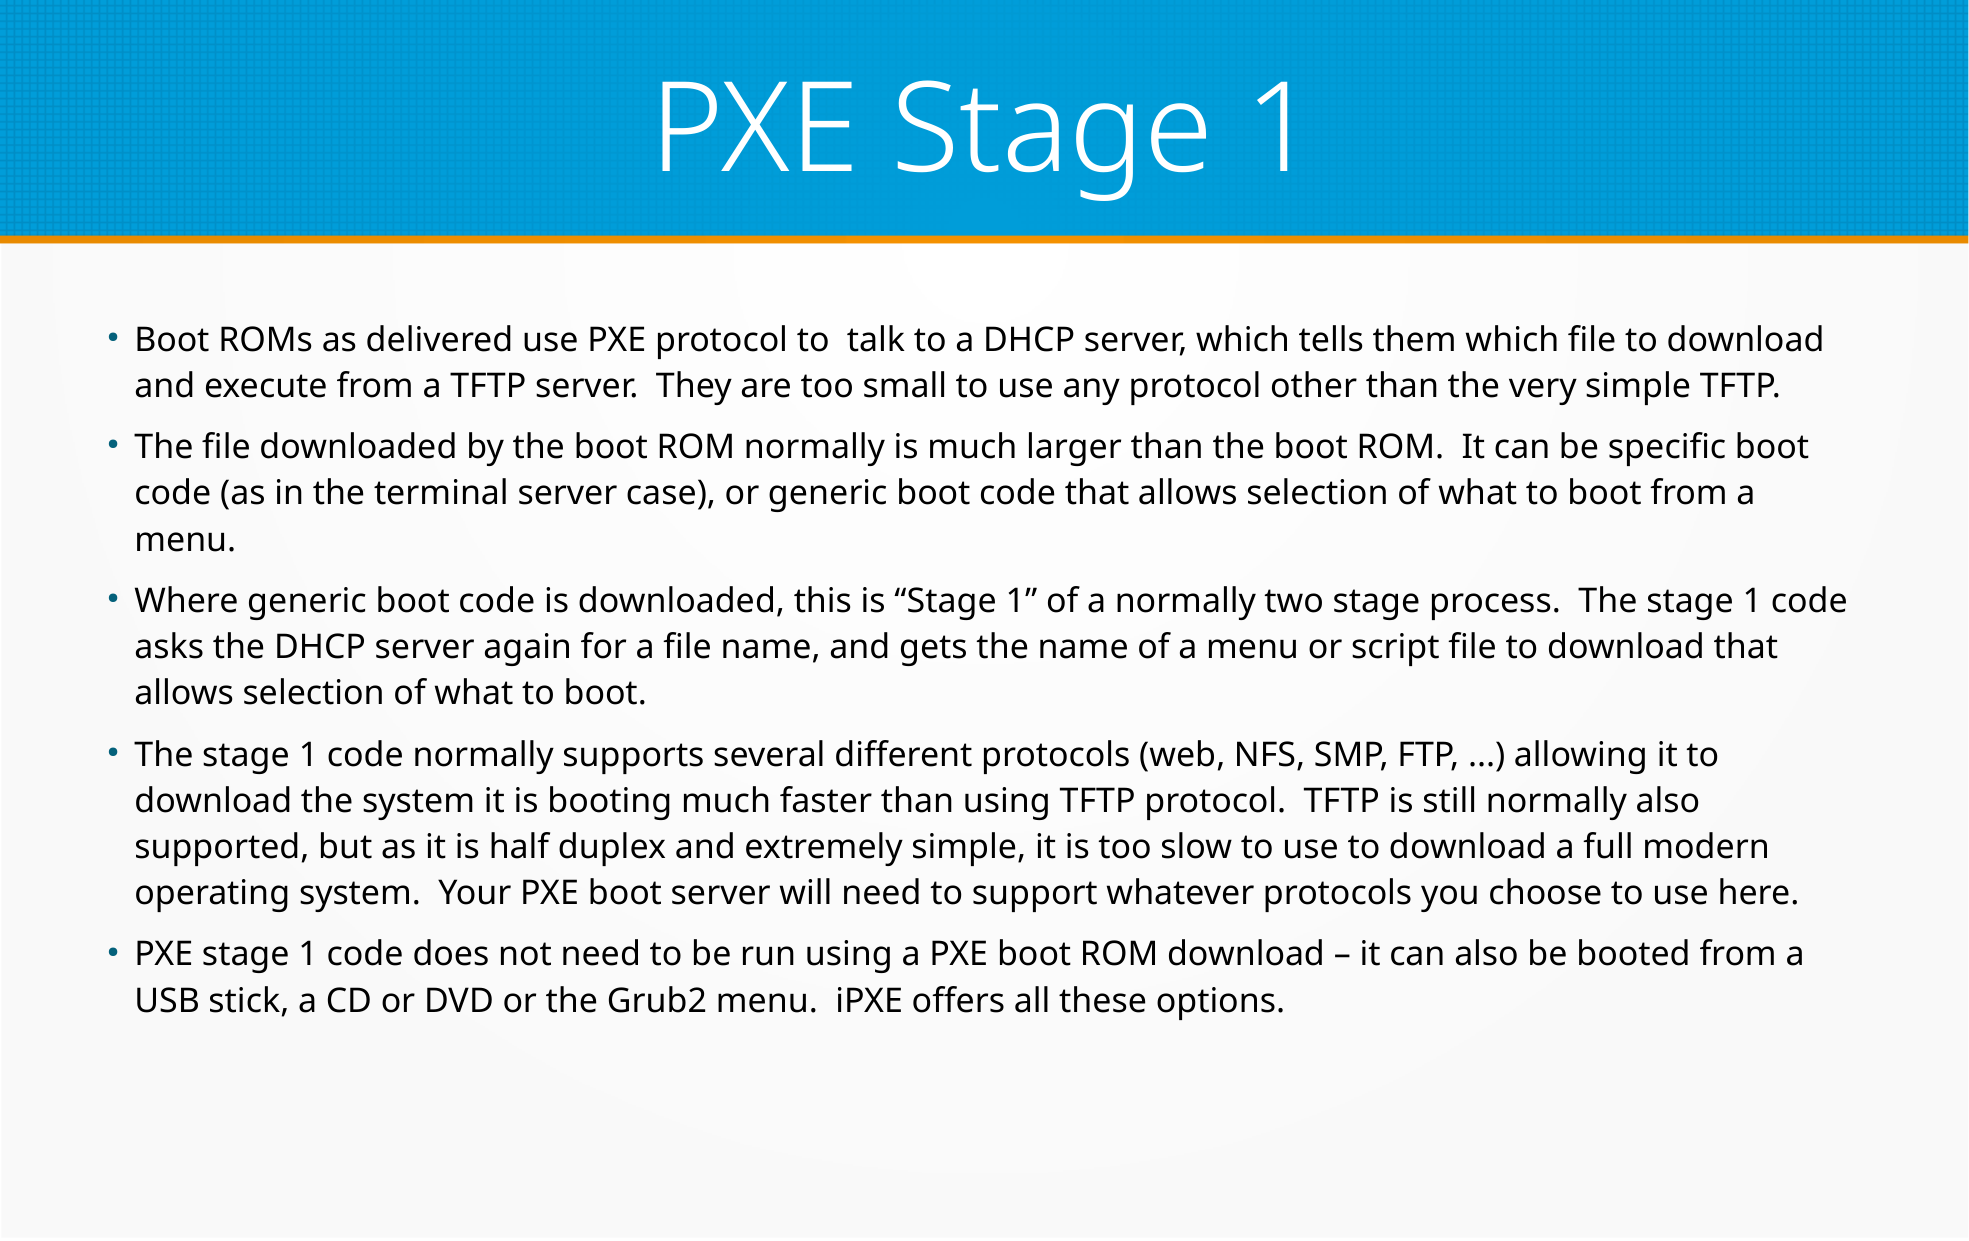

# PXE Stage 1
Boot ROMs as delivered use PXE protocol to talk to a DHCP server, which tells them which file to download and execute from a TFTP server. They are too small to use any protocol other than the very simple TFTP.
The file downloaded by the boot ROM normally is much larger than the boot ROM. It can be specific boot code (as in the terminal server case), or generic boot code that allows selection of what to boot from a menu.
Where generic boot code is downloaded, this is “Stage 1” of a normally two stage process. The stage 1 code asks the DHCP server again for a file name, and gets the name of a menu or script file to download that allows selection of what to boot.
The stage 1 code normally supports several different protocols (web, NFS, SMP, FTP, ...) allowing it to download the system it is booting much faster than using TFTP protocol. TFTP is still normally also supported, but as it is half duplex and extremely simple, it is too slow to use to download a full modern operating system. Your PXE boot server will need to support whatever protocols you choose to use here.
PXE stage 1 code does not need to be run using a PXE boot ROM download – it can also be booted from a USB stick, a CD or DVD or the Grub2 menu. iPXE offers all these options.